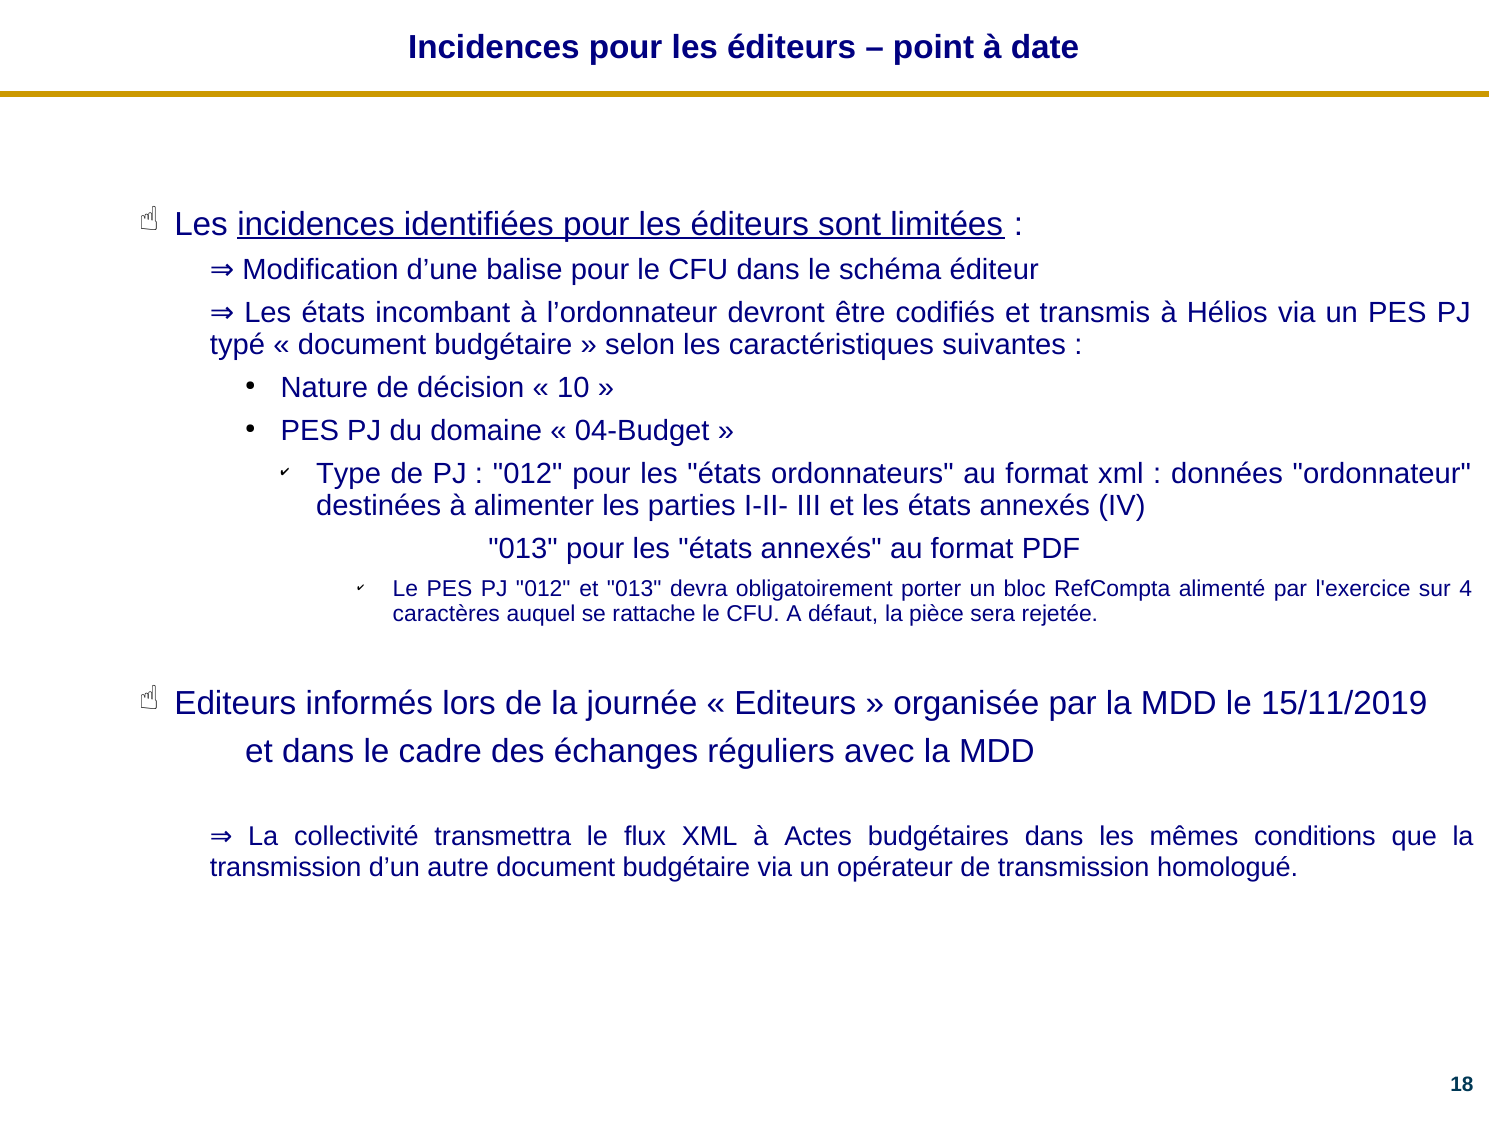

# Incidences pour les éditeurs – point à date
Les incidences identifiées pour les éditeurs sont limitées :
⇒ Modification d’une balise pour le CFU dans le schéma éditeur
⇒ Les états incombant à l’ordonnateur devront être codifiés et transmis à Hélios via un PES PJ typé « document budgétaire » selon les caractéristiques suivantes :
Nature de décision « 10 »
PES PJ du domaine « 04-Budget »
Type de PJ : "012" pour les "états ordonnateurs" au format xml : données "ordonnateur" destinées à alimenter les parties I-II- III et les états annexés (IV)
 "013" pour les "états annexés" au format PDF
Le PES PJ "012" et "013" devra obligatoirement porter un bloc RefCompta alimenté par l'exercice sur 4 caractères auquel se rattache le CFU. A défaut, la pièce sera rejetée.
Editeurs informés lors de la journée « Editeurs » organisée par la MDD le 15/11/2019
et dans le cadre des échanges réguliers avec la MDD
⇒ La collectivité transmettra le flux XML à Actes budgétaires dans les mêmes conditions que la transmission d’un autre document budgétaire via un opérateur de transmission homologué.